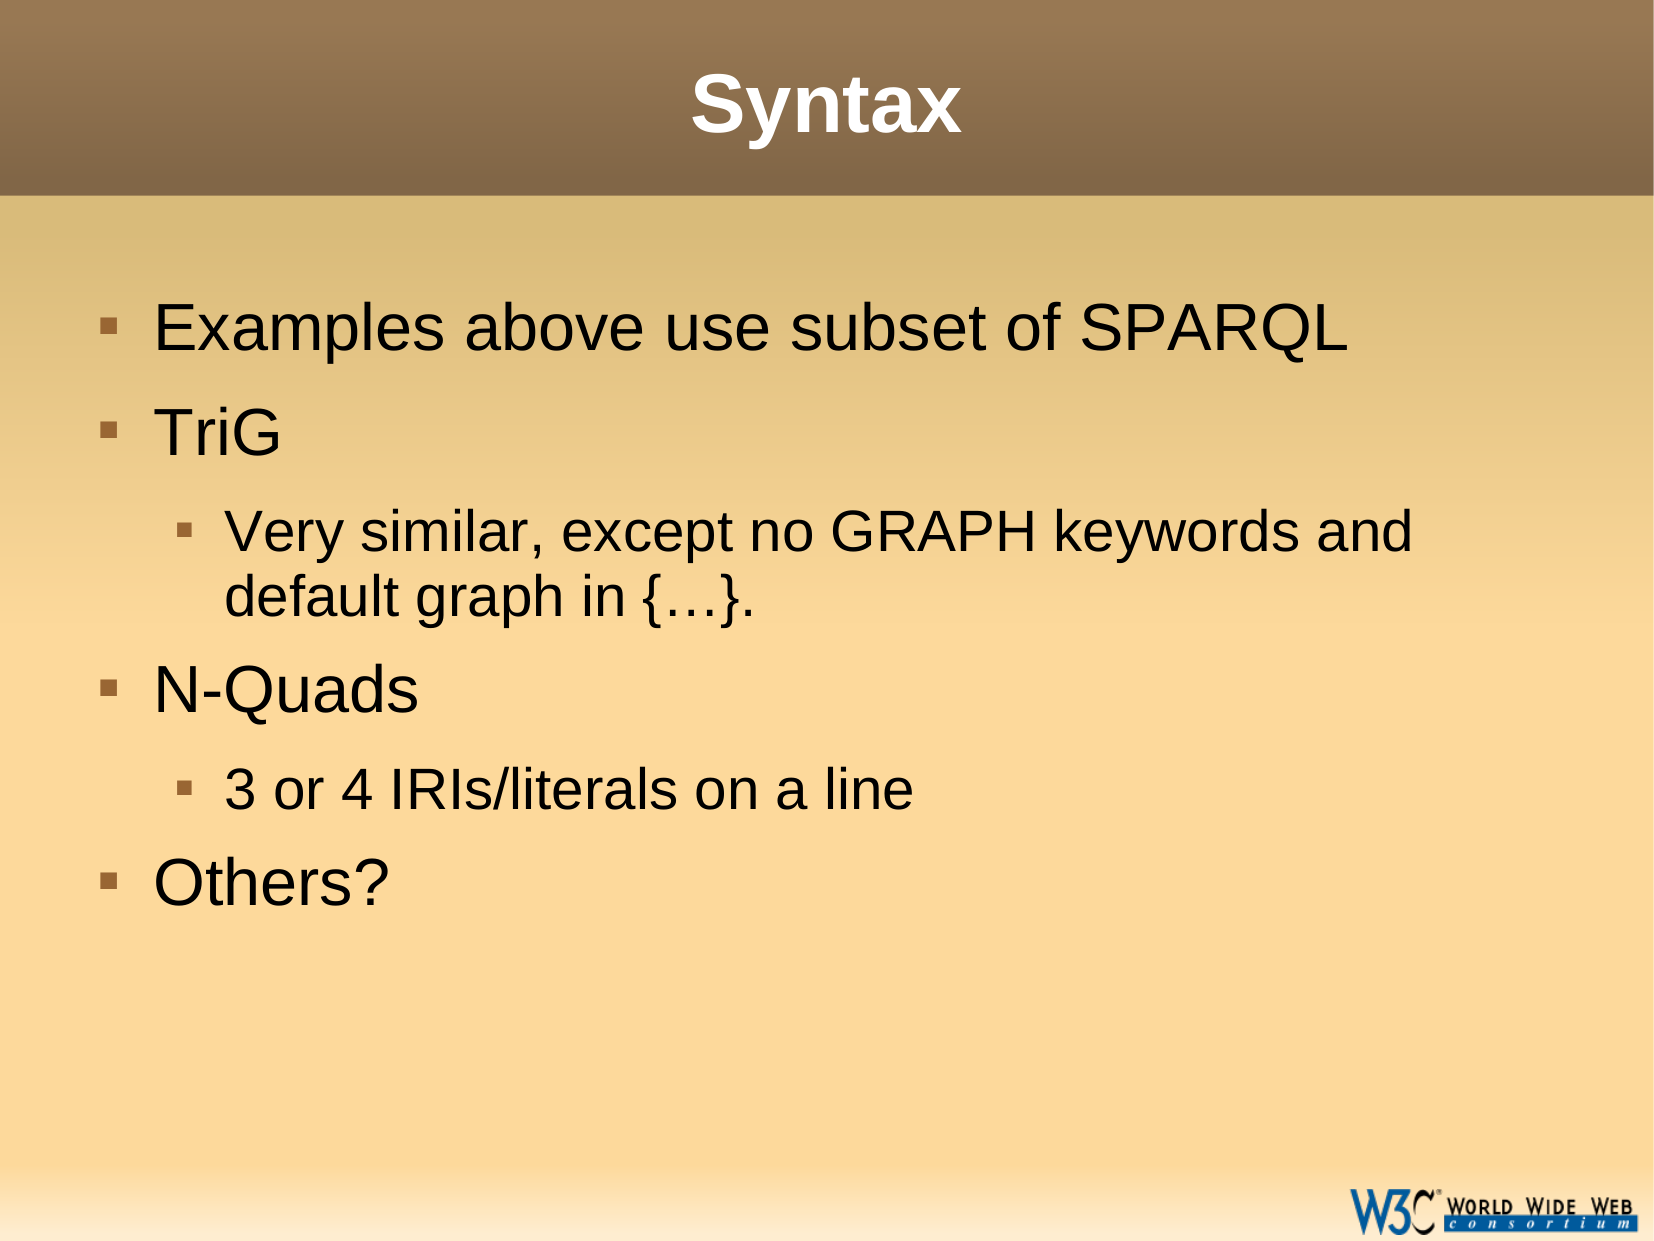

# Syntax
Examples above use subset of SPARQL
TriG
Very similar, except no GRAPH keywords and default graph in {…}.
N-Quads
3 or 4 IRIs/literals on a line
Others?